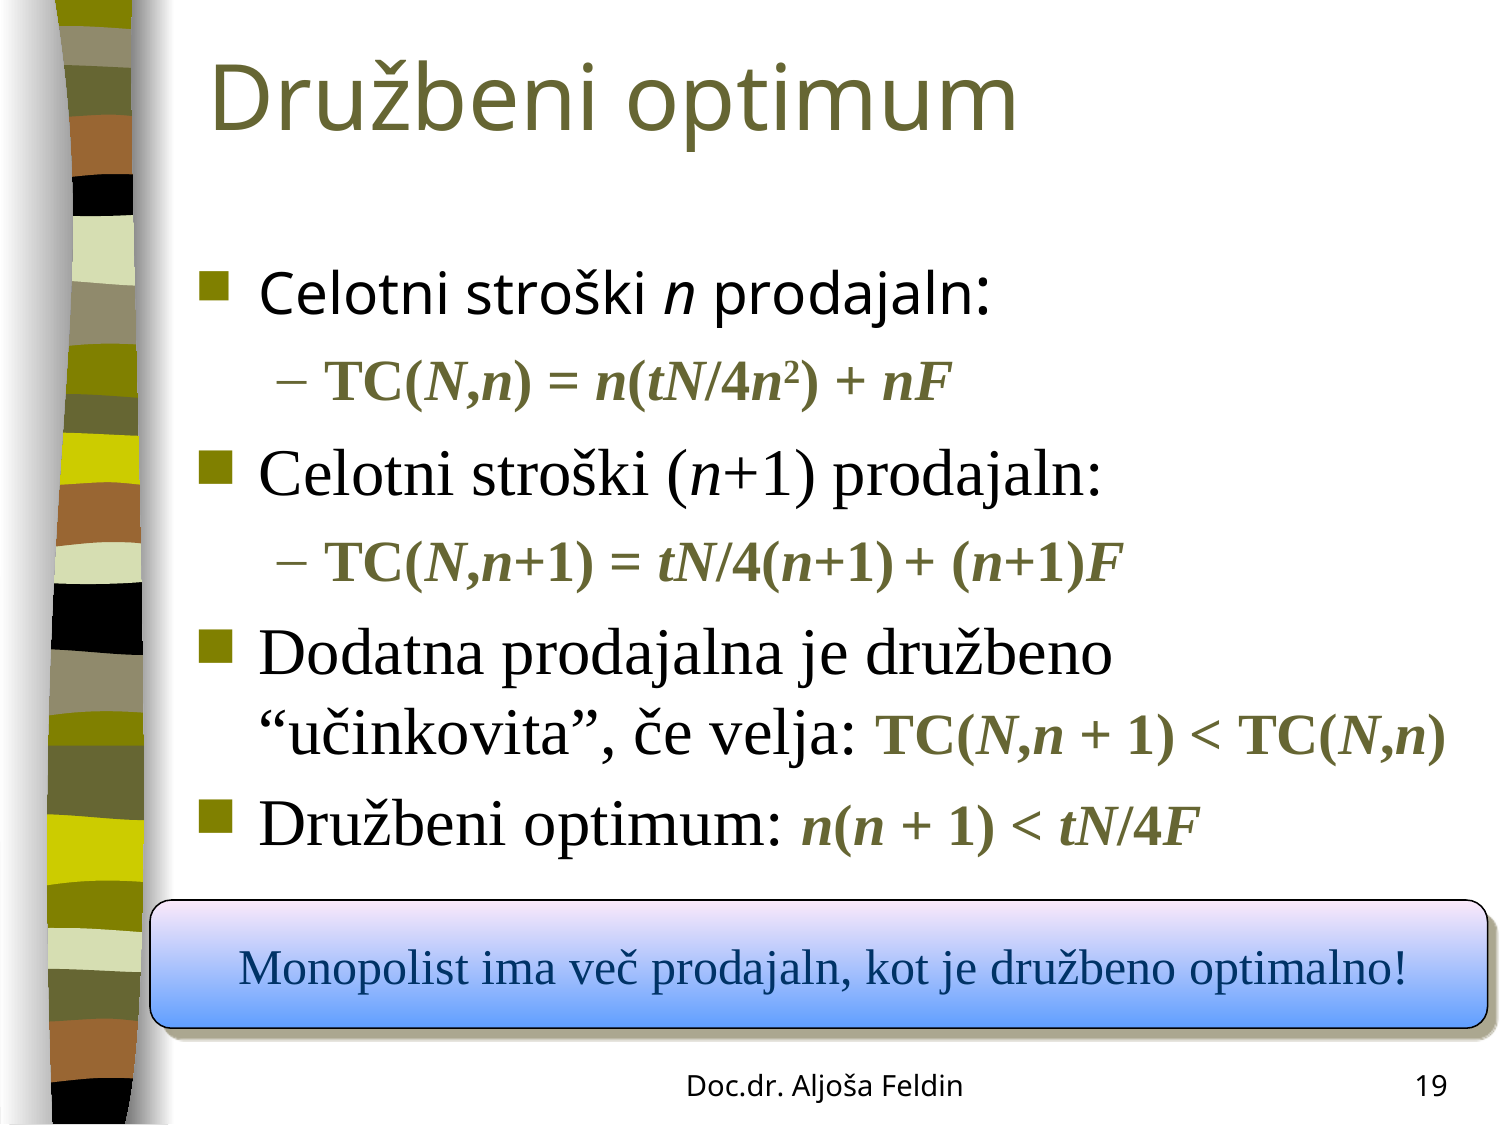

# Družbeni optimum
Celotni stroški n prodajaln:
TC(N,n) = n(tN/4n2) + nF
Celotni stroški (n+1) prodajaln:
TC(N,n+1) = tN/4(n+1) + (n+1)F
Dodatna prodajalna je družbeno “učinkovita”, če velja: TC(N,n + 1) < TC(N,n)
Družbeni optimum: n(n + 1) < tN/4F
 Monopolist ima več prodajaln, kot je družbeno optimalno!
Doc.dr. Aljoša Feldin